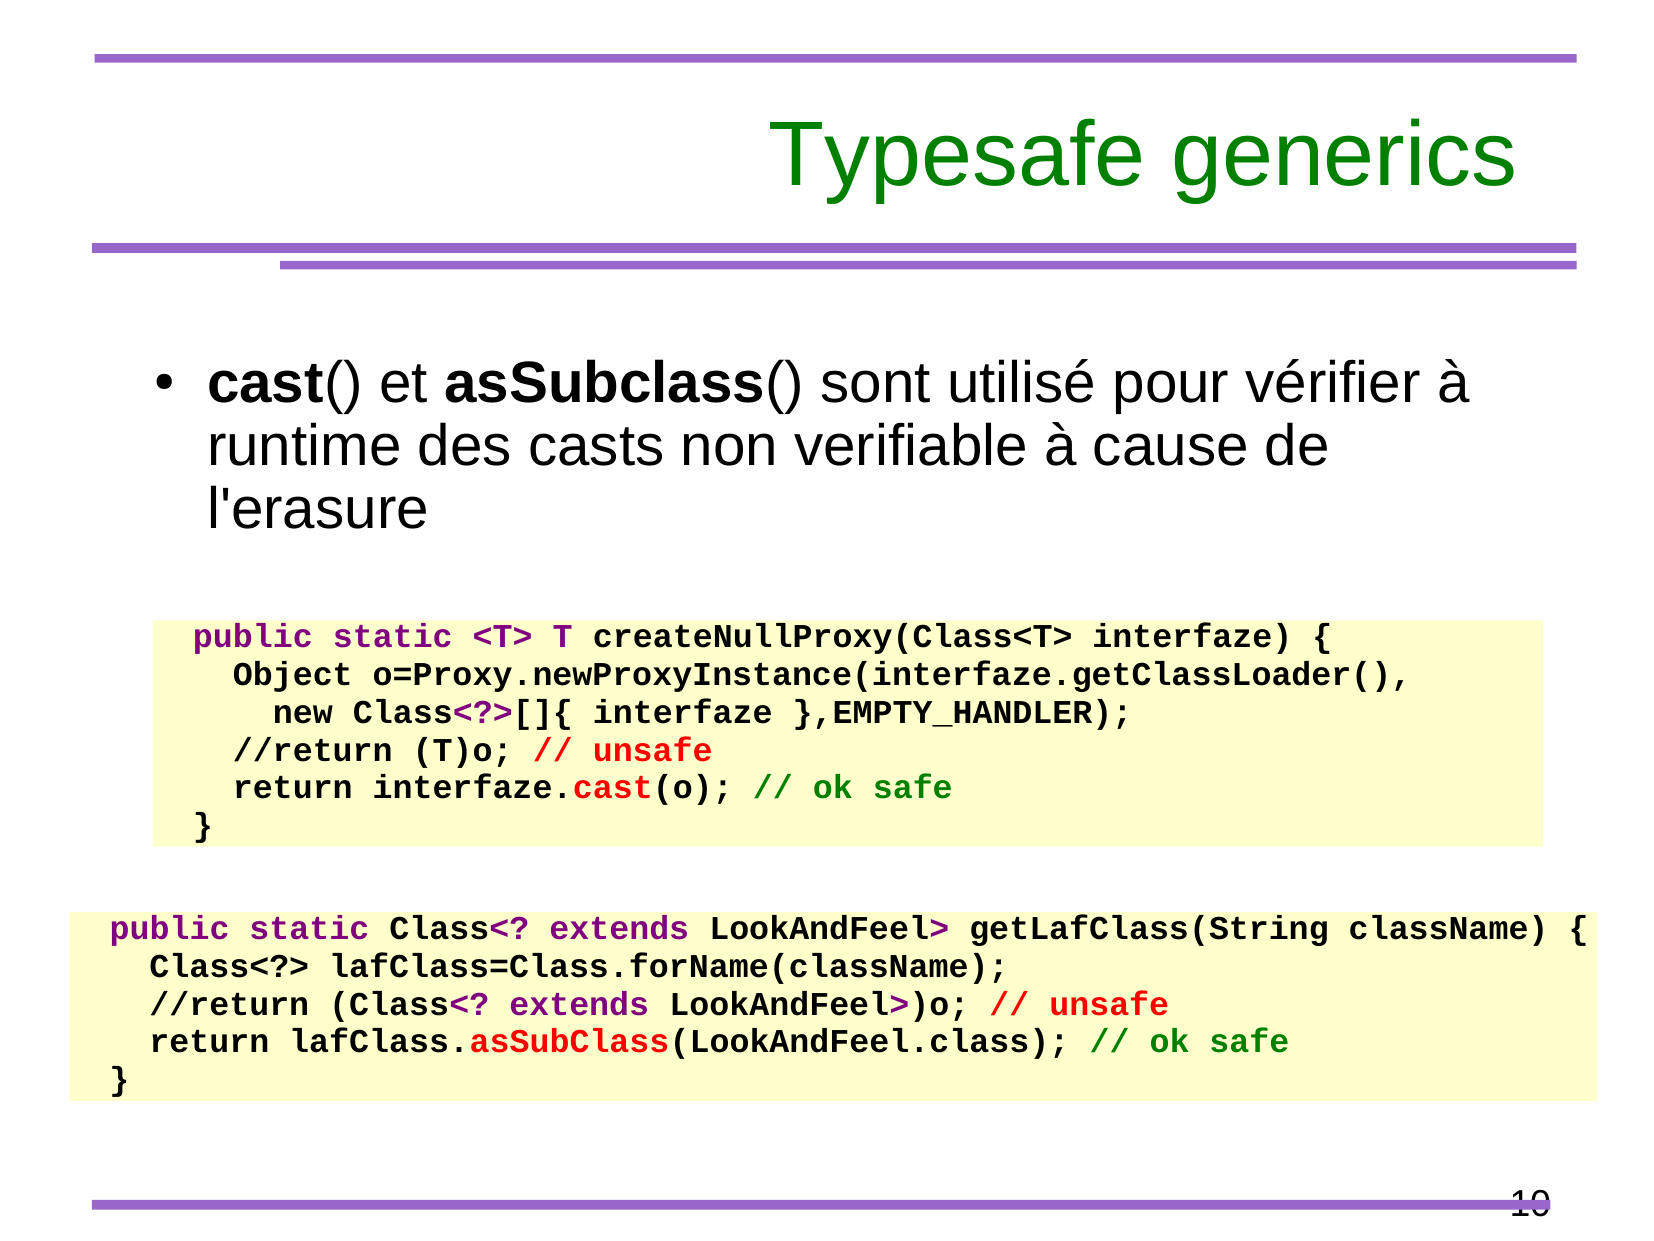

# Typesafe generics
cast() et asSubclass() sont utilisé pour vérifier à runtime des casts non verifiable à cause de l'erasure
 public static <T> T createNullProxy(Class<T> interfaze) {
 Object o=Proxy.newProxyInstance(interfaze.getClassLoader(),
 new Class<?>[]{ interfaze },EMPTY_HANDLER);
 //return (T)o; // unsafe
 return interfaze.cast(o); // ok safe
 }
 public static Class<? extends LookAndFeel> getLafClass(String className) {
 Class<?> lafClass=Class.forName(className);
 //return (Class<? extends LookAndFeel>)o; // unsafe
 return lafClass.asSubClass(LookAndFeel.class); // ok safe
 }